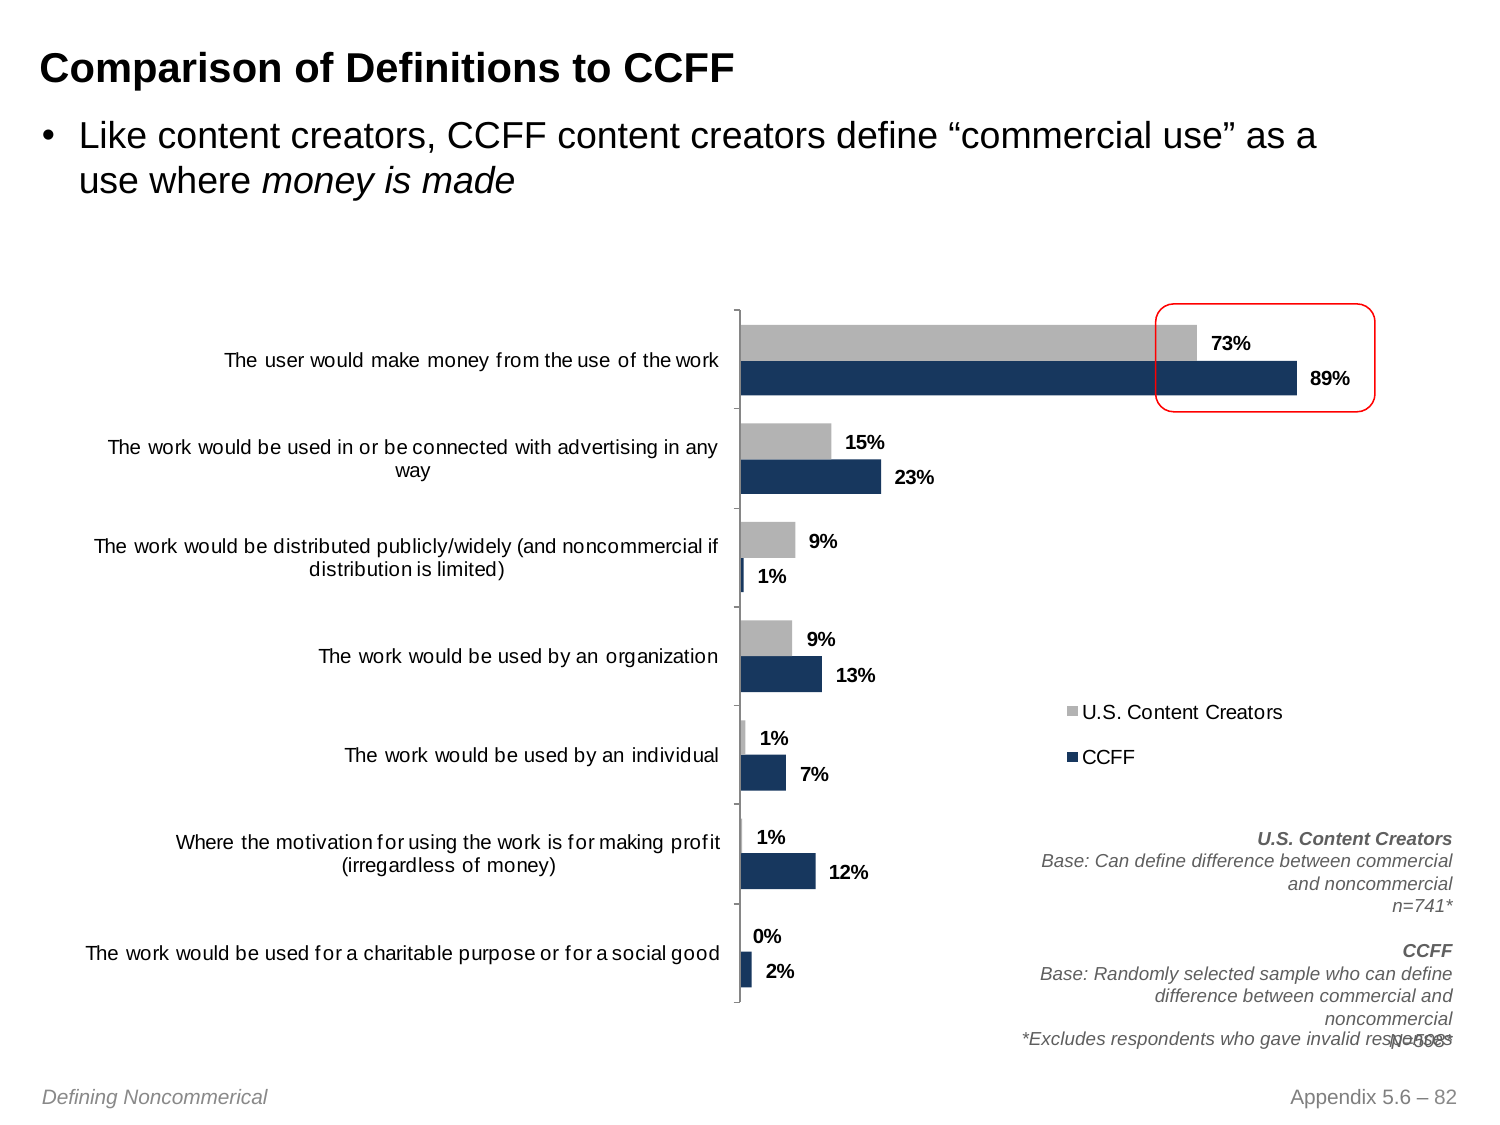

Comparison of Definitions to CCFF
Like content creators, CCFF content creators define “commercial use” as a use where money is made
U.S. Content Creators
Base: Can define difference between commercial and noncommercial
n=741*
CCFF
Base: Randomly selected sample who can define difference between commercial and noncommercial
N=508*
*Excludes respondents who gave invalid responses
Defining Noncommerical
Appendix 5.6 –